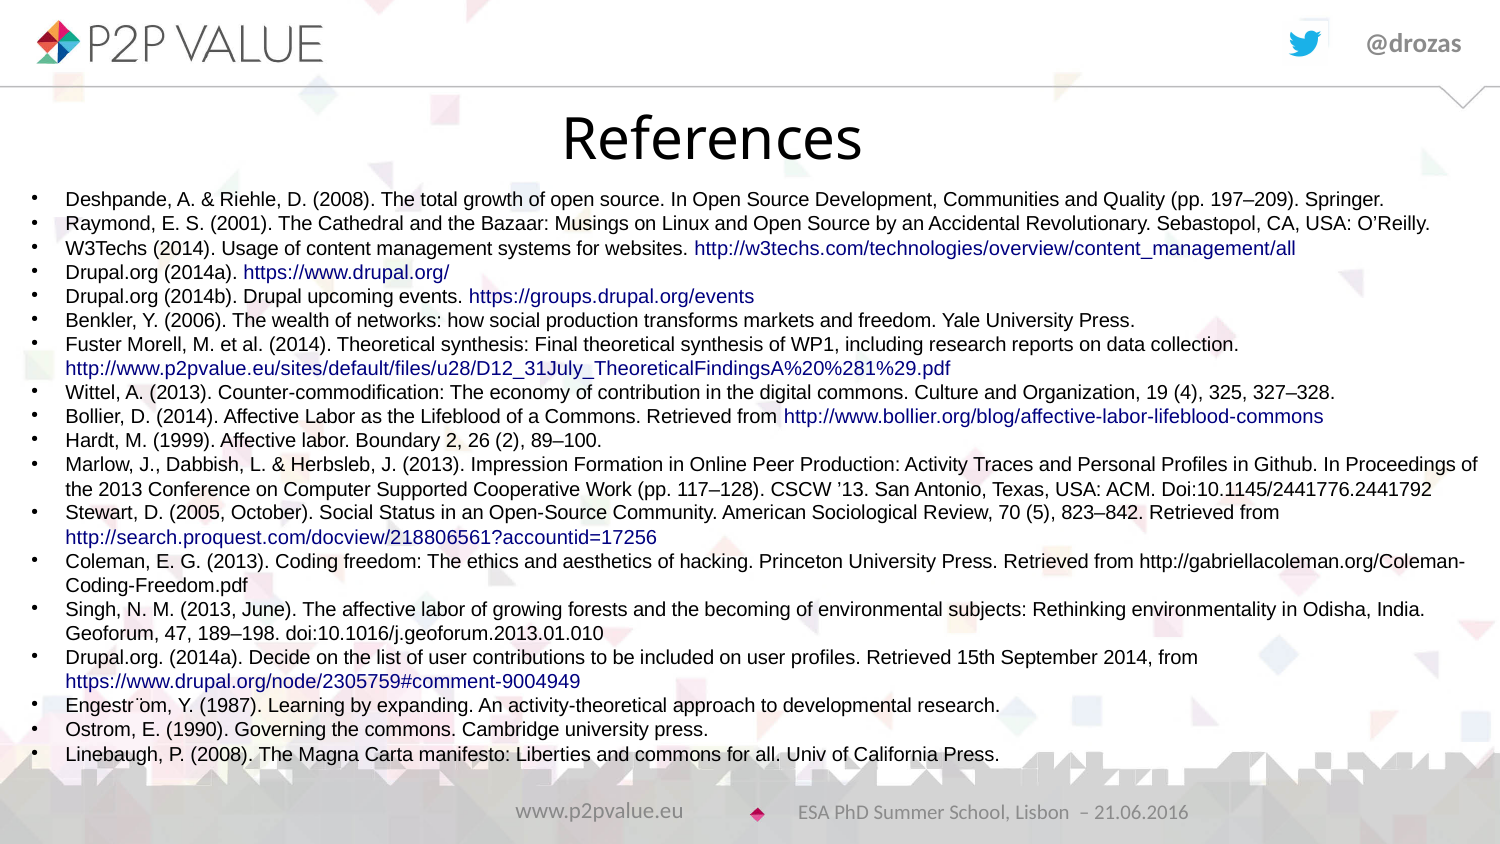

@drozas
# References
Deshpande, A. & Riehle, D. (2008). The total growth of open source. In Open Source Development, Communities and Quality (pp. 197–209). Springer.
Raymond, E. S. (2001). The Cathedral and the Bazaar: Musings on Linux and Open Source by an Accidental Revolutionary. Sebastopol, CA, USA: O’Reilly.
W3Techs (2014). Usage of content management systems for websites. http://w3techs.com/technologies/overview/content_management/all
Drupal.org (2014a). https://www.drupal.org/
Drupal.org (2014b). Drupal upcoming events. https://groups.drupal.org/events
Benkler, Y. (2006). The wealth of networks: how social production transforms markets and freedom. Yale University Press.
Fuster Morell, M. et al. (2014). Theoretical synthesis: Final theoretical synthesis of WP1, including research reports on data collection. http://www.p2pvalue.eu/sites/default/files/u28/D12_31July_TheoreticalFindingsA%20%281%29.pdf
Wittel, A. (2013). Counter-commodification: The economy of contribution in the digital commons. Culture and Organization, 19 (4), 325, 327–328.
Bollier, D. (2014). Affective Labor as the Lifeblood of a Commons. Retrieved from http://www.bollier.org/blog/affective-labor-lifeblood-commons
Hardt, M. (1999). Affective labor. Boundary 2, 26 (2), 89–100.
Marlow, J., Dabbish, L. & Herbsleb, J. (2013). Impression Formation in Online Peer Production: Activity Traces and Personal Profiles in Github. In Proceedings of the 2013 Conference on Computer Supported Cooperative Work (pp. 117–128). CSCW ’13. San Antonio, Texas, USA: ACM. Doi:10.1145/2441776.2441792
Stewart, D. (2005, October). Social Status in an Open-Source Community. American Sociological Review, 70 (5), 823–842. Retrieved from http://search.proquest.com/docview/218806561?accountid=17256
Coleman, E. G. (2013). Coding freedom: The ethics and aesthetics of hacking. Princeton University Press. Retrieved from http://gabriellacoleman.org/Coleman- Coding-Freedom.pdf
Singh, N. M. (2013, June). The affective labor of growing forests and the becoming of environmental subjects: Rethinking environmentality in Odisha, India. Geoforum, 47, 189–198. doi:10.1016/j.geoforum.2013.01.010
Drupal.org. (2014a). Decide on the list of user contributions to be included on user profiles. Retrieved 15th September 2014, from https://www.drupal.org/node/2305759#comment-9004949
Engestr ̈om, Y. (1987). Learning by expanding. An activity-theoretical approach to developmental research.
Ostrom, E. (1990). Governing the commons. Cambridge university press.
Linebaugh, P. (2008). The Magna Carta manifesto: Liberties and commons for all. Univ of California Press.
ESA PhD Summer School, Lisbon – 21.06.2016
www.p2pvalue.eu